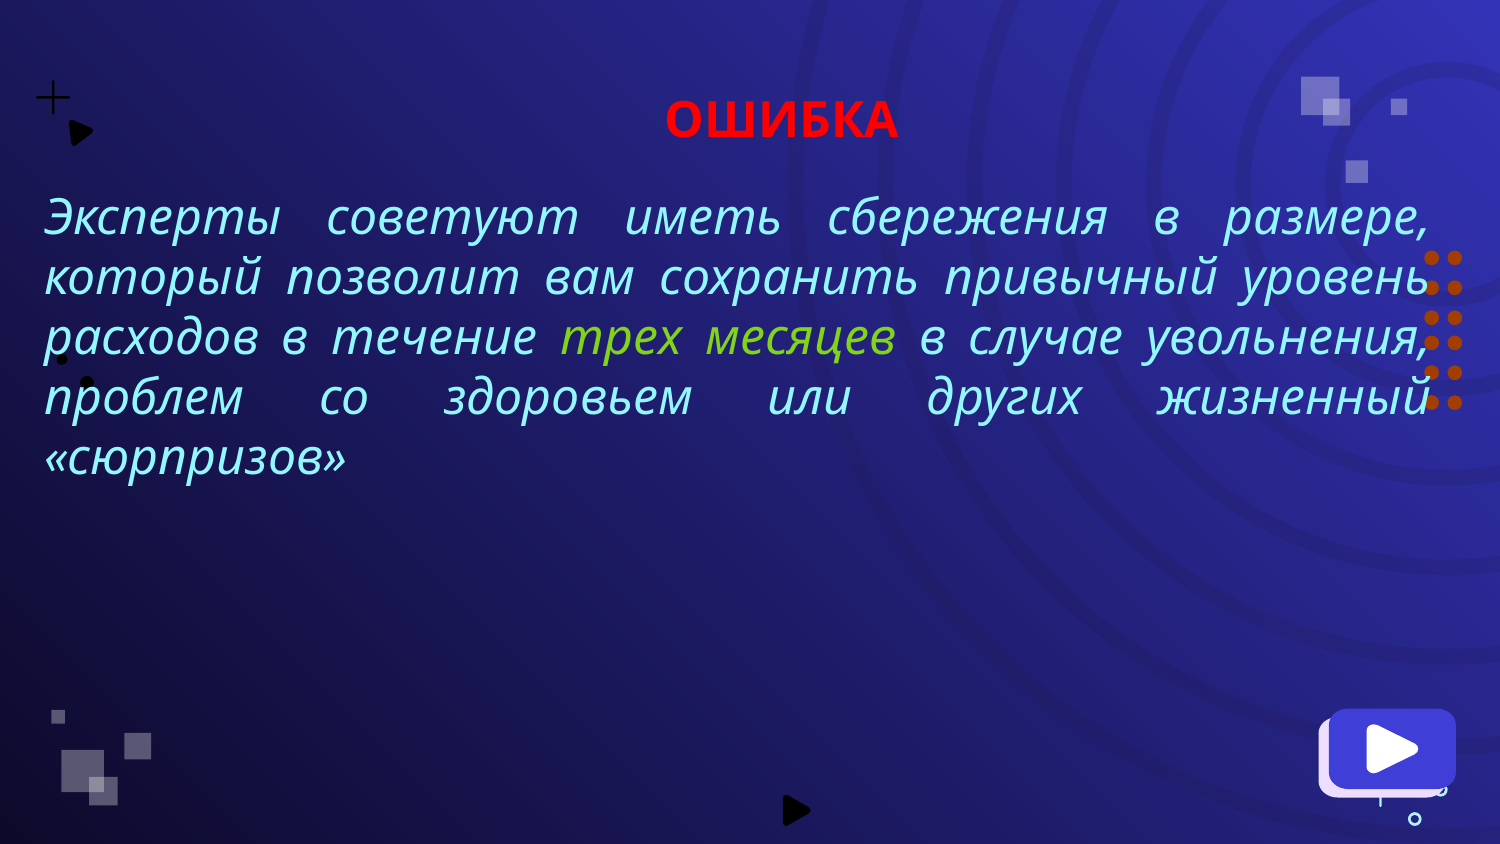

# ОШИБКА
Эксперты советуют иметь сбережения в размере, который позволит вам сохранить привычный уровень расходов в течение трех месяцев в случае увольнения, проблем со здоровьем или других жизненный «сюрпризов»